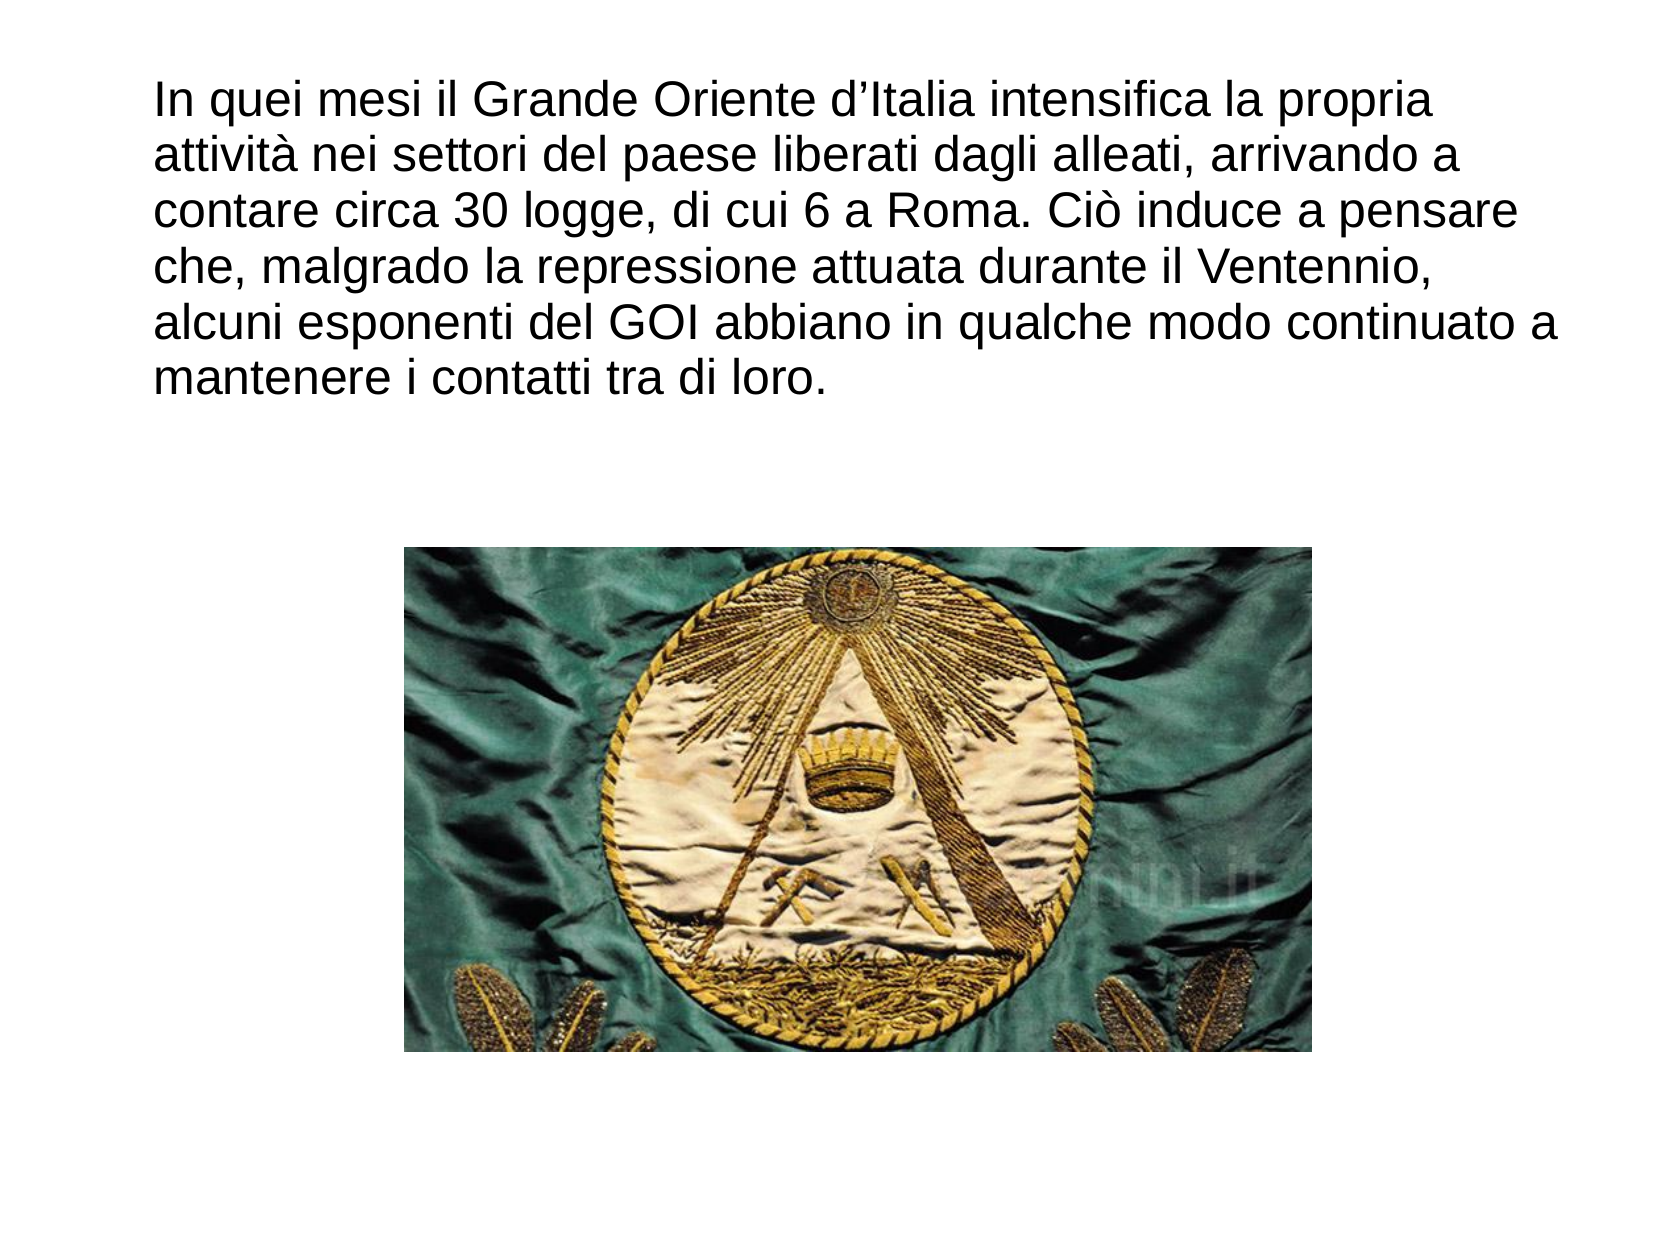

# In quei mesi il Grande Oriente d’Italia intensifica la propria attività nei settori del paese liberati dagli alleati, arrivando a contare circa 30 logge, di cui 6 a Roma. Ciò induce a pensare che, malgrado la repressione attuata durante il Ventennio, alcuni esponenti del GOI abbiano in qualche modo continuato a mantenere i contatti tra di loro.